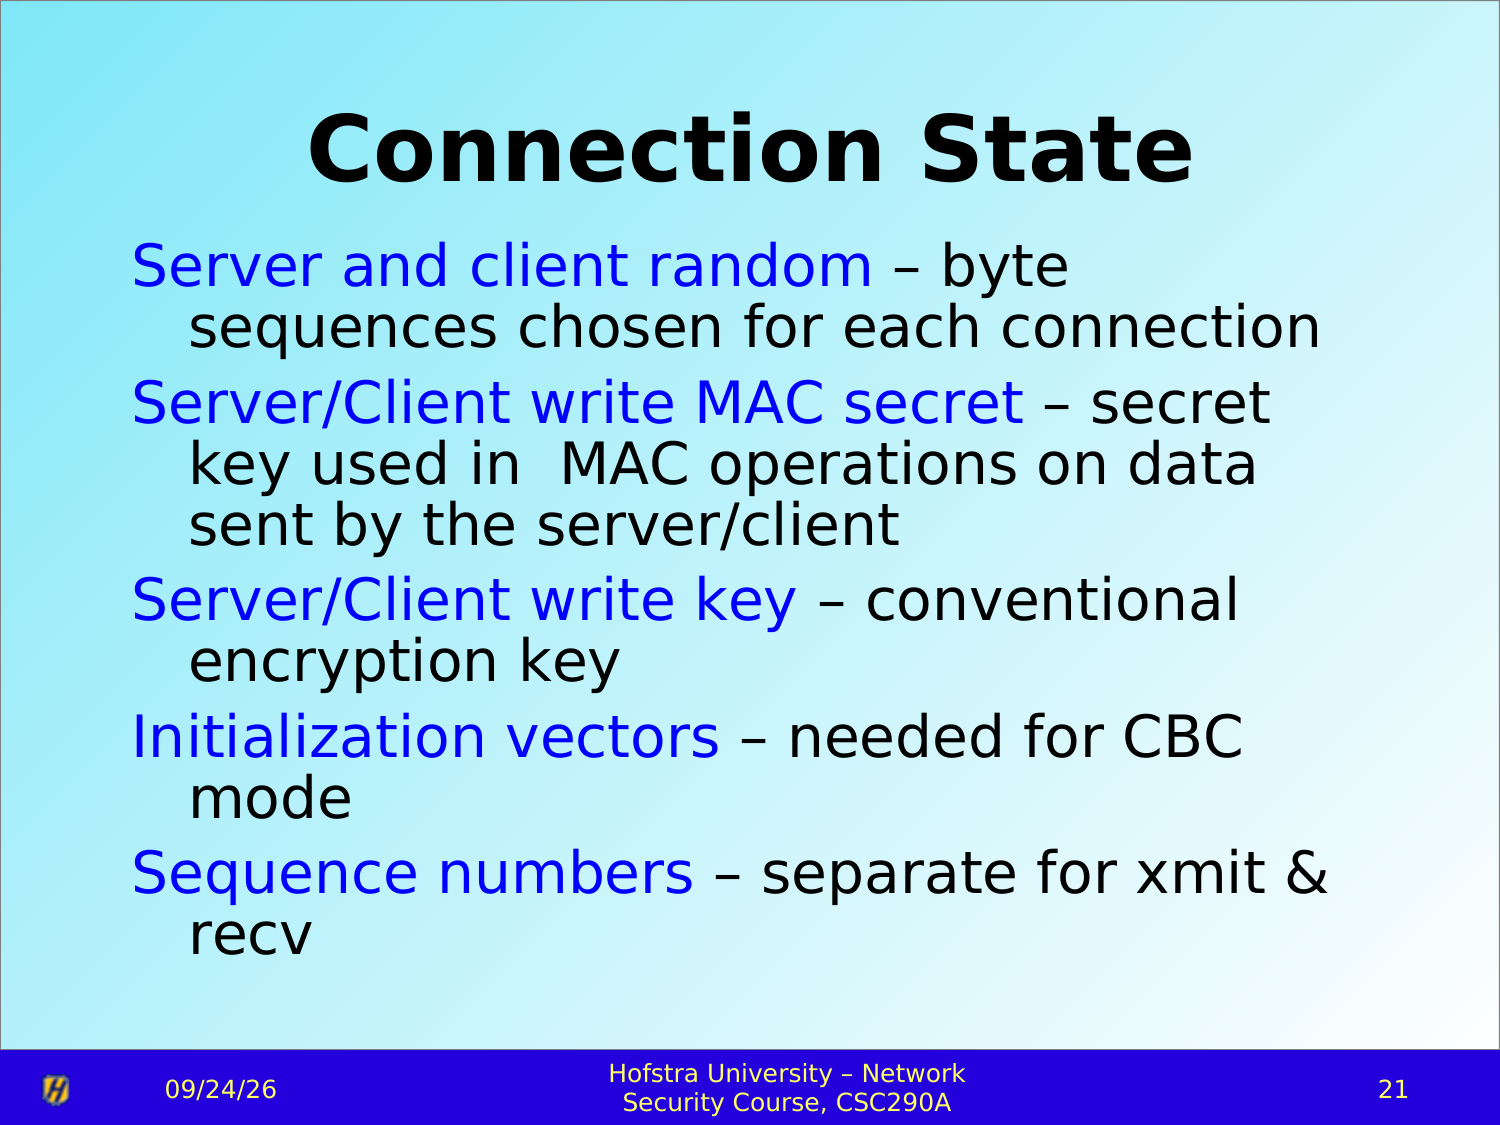

# Connection State
Server and client random – byte sequences chosen for each connection
Server/Client write MAC secret – secret key used in MAC operations on data sent by the server/client
Server/Client write key – conventional encryption key
Initialization vectors – needed for CBC mode
Sequence numbers – separate for xmit & recv
21